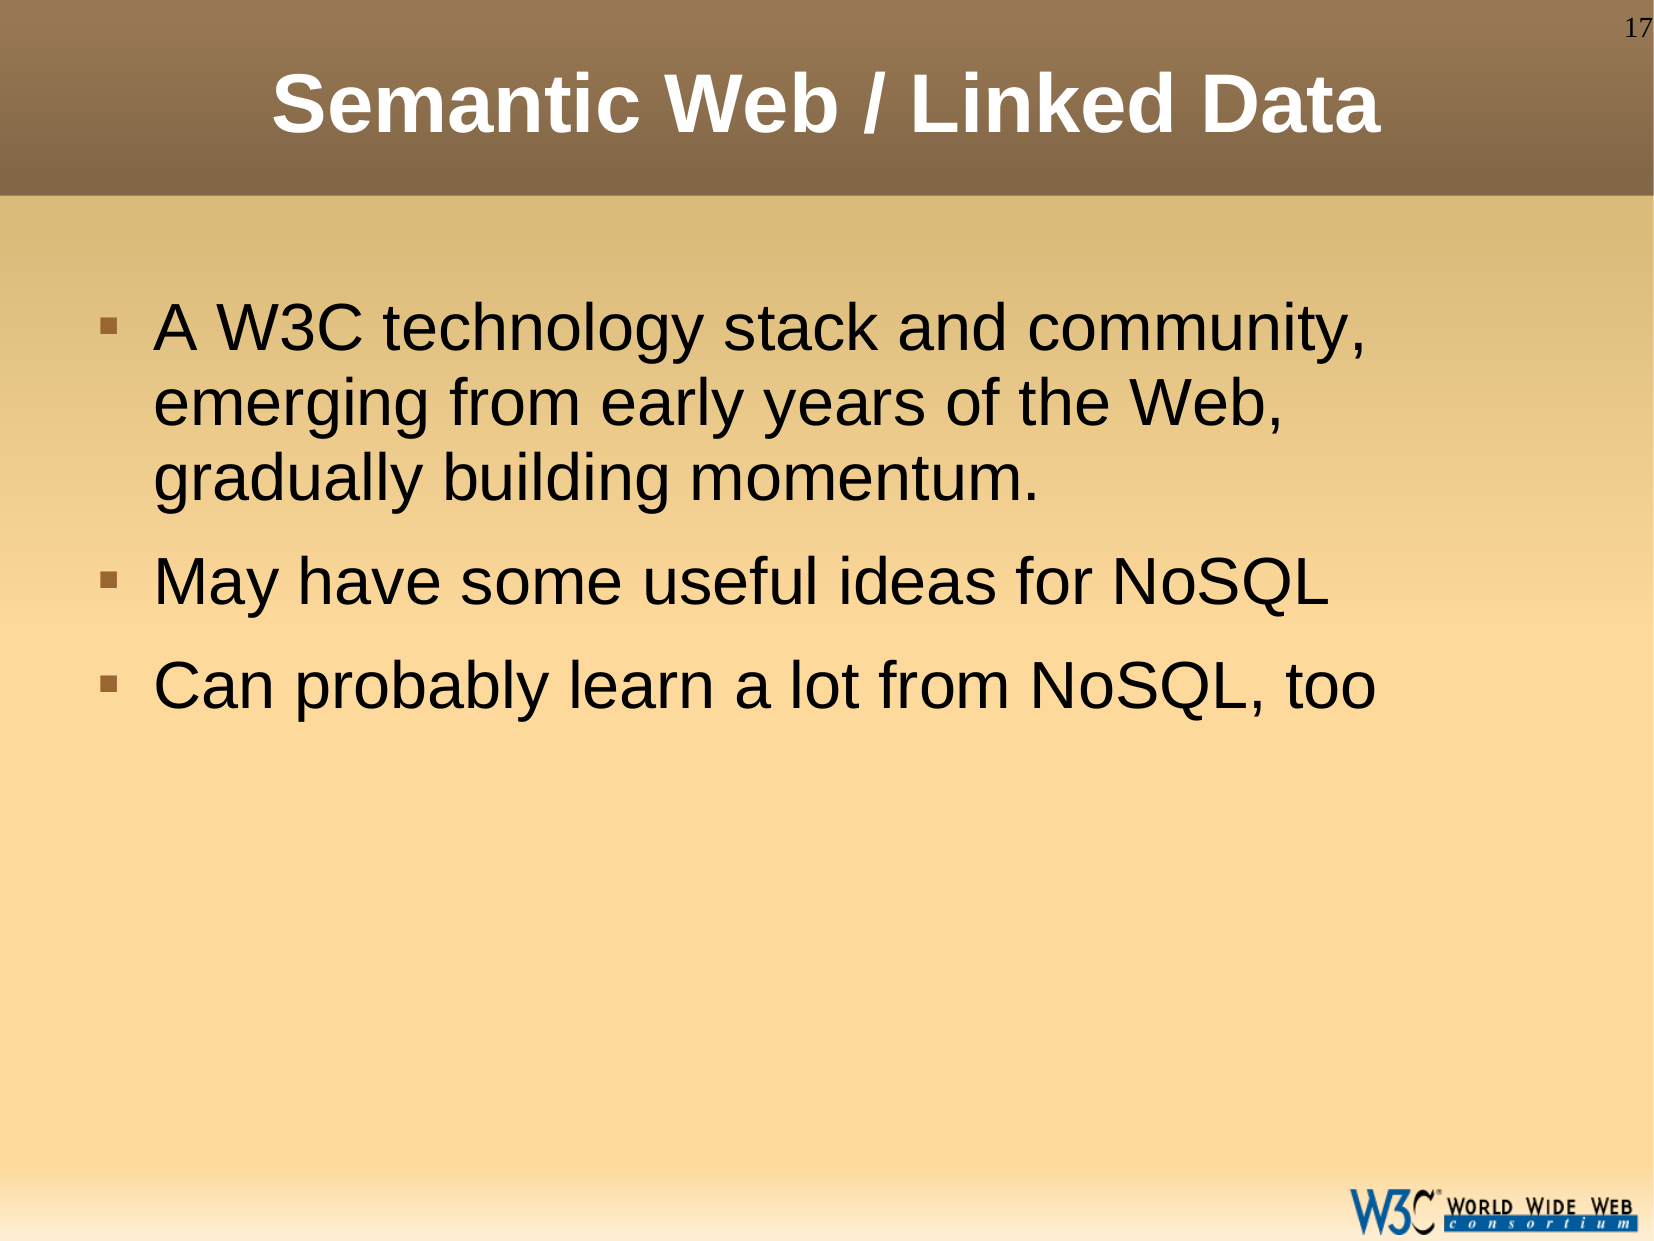

# Semantic Web / Linked Data
17
A W3C technology stack and community, emerging from early years of the Web, gradually building momentum.
May have some useful ideas for NoSQL
Can probably learn a lot from NoSQL, too